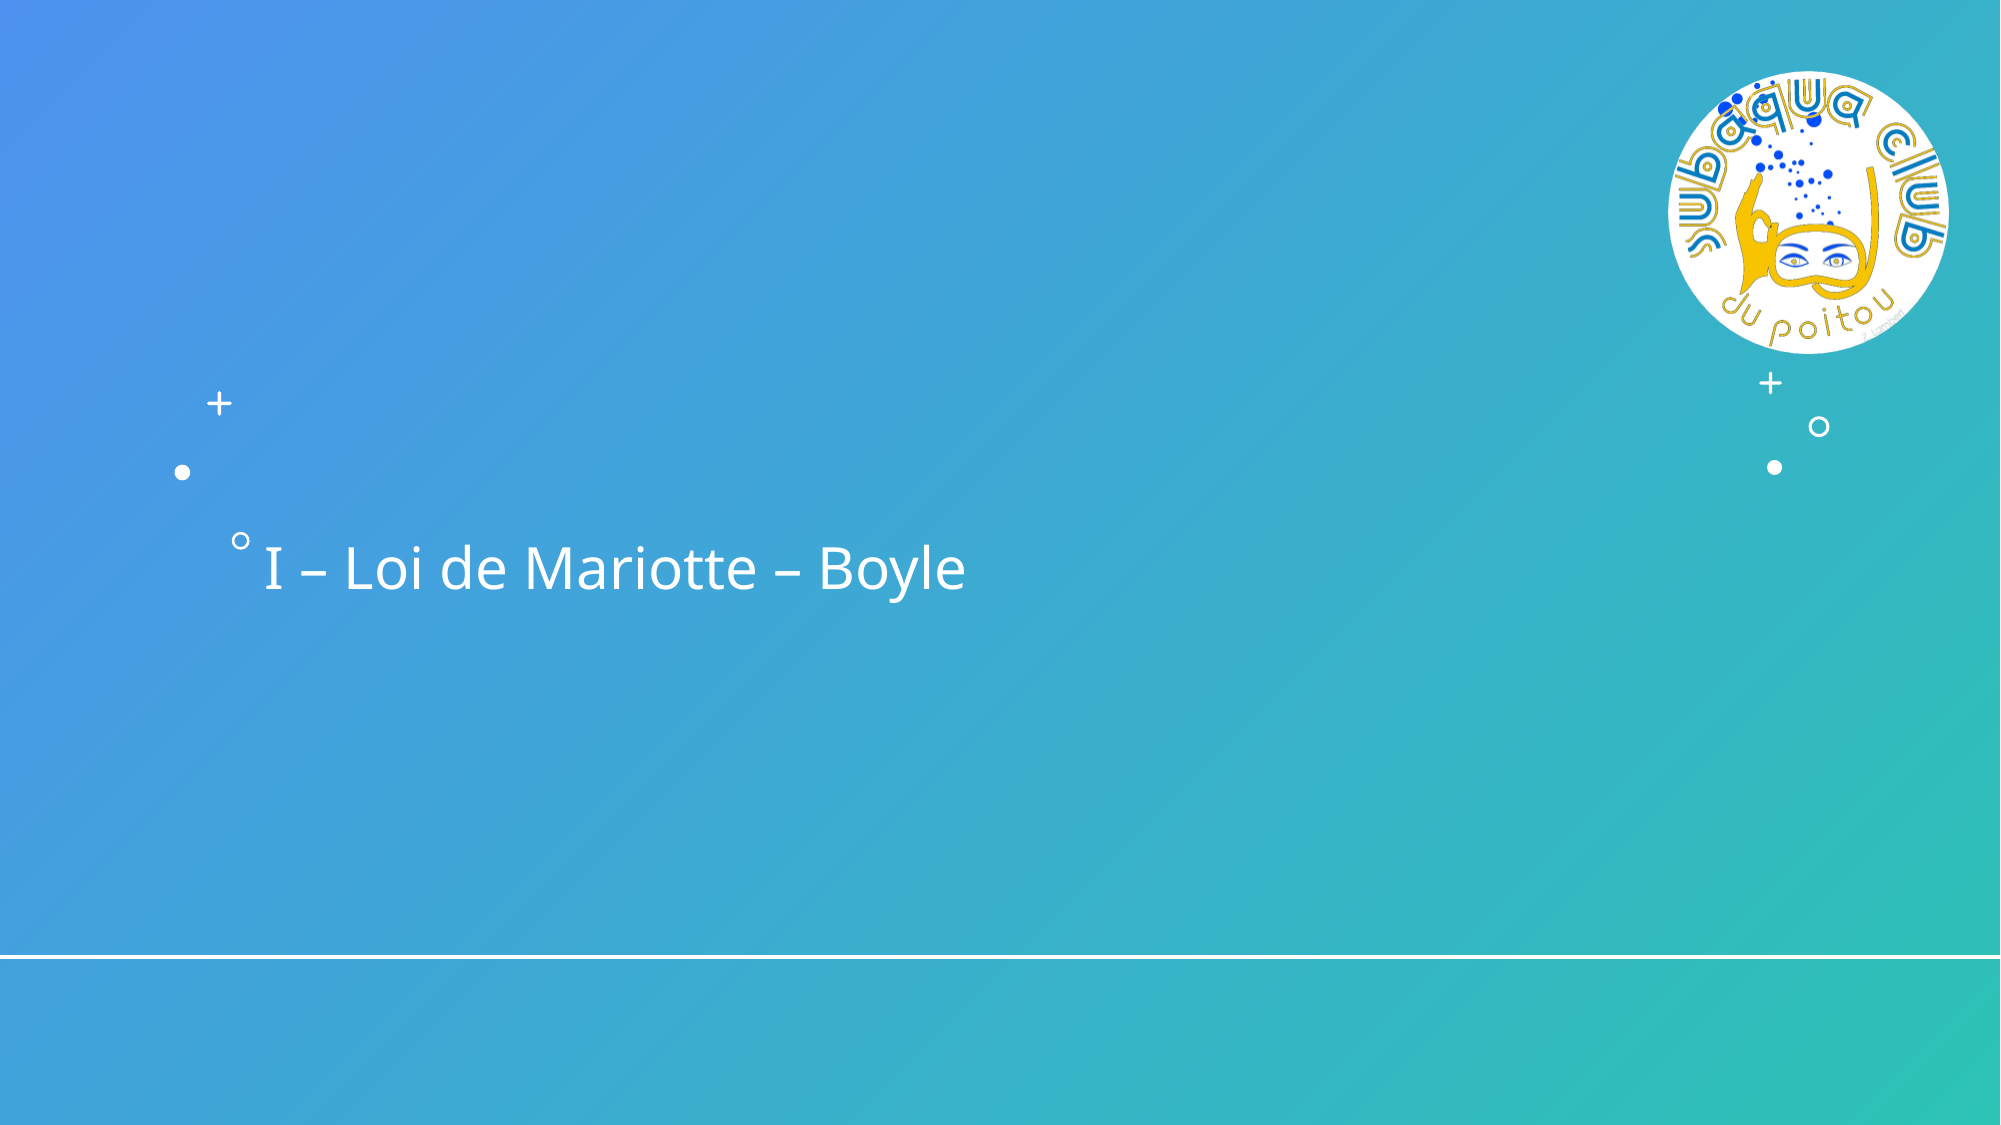

#
I – Loi de Mariotte – Boyle